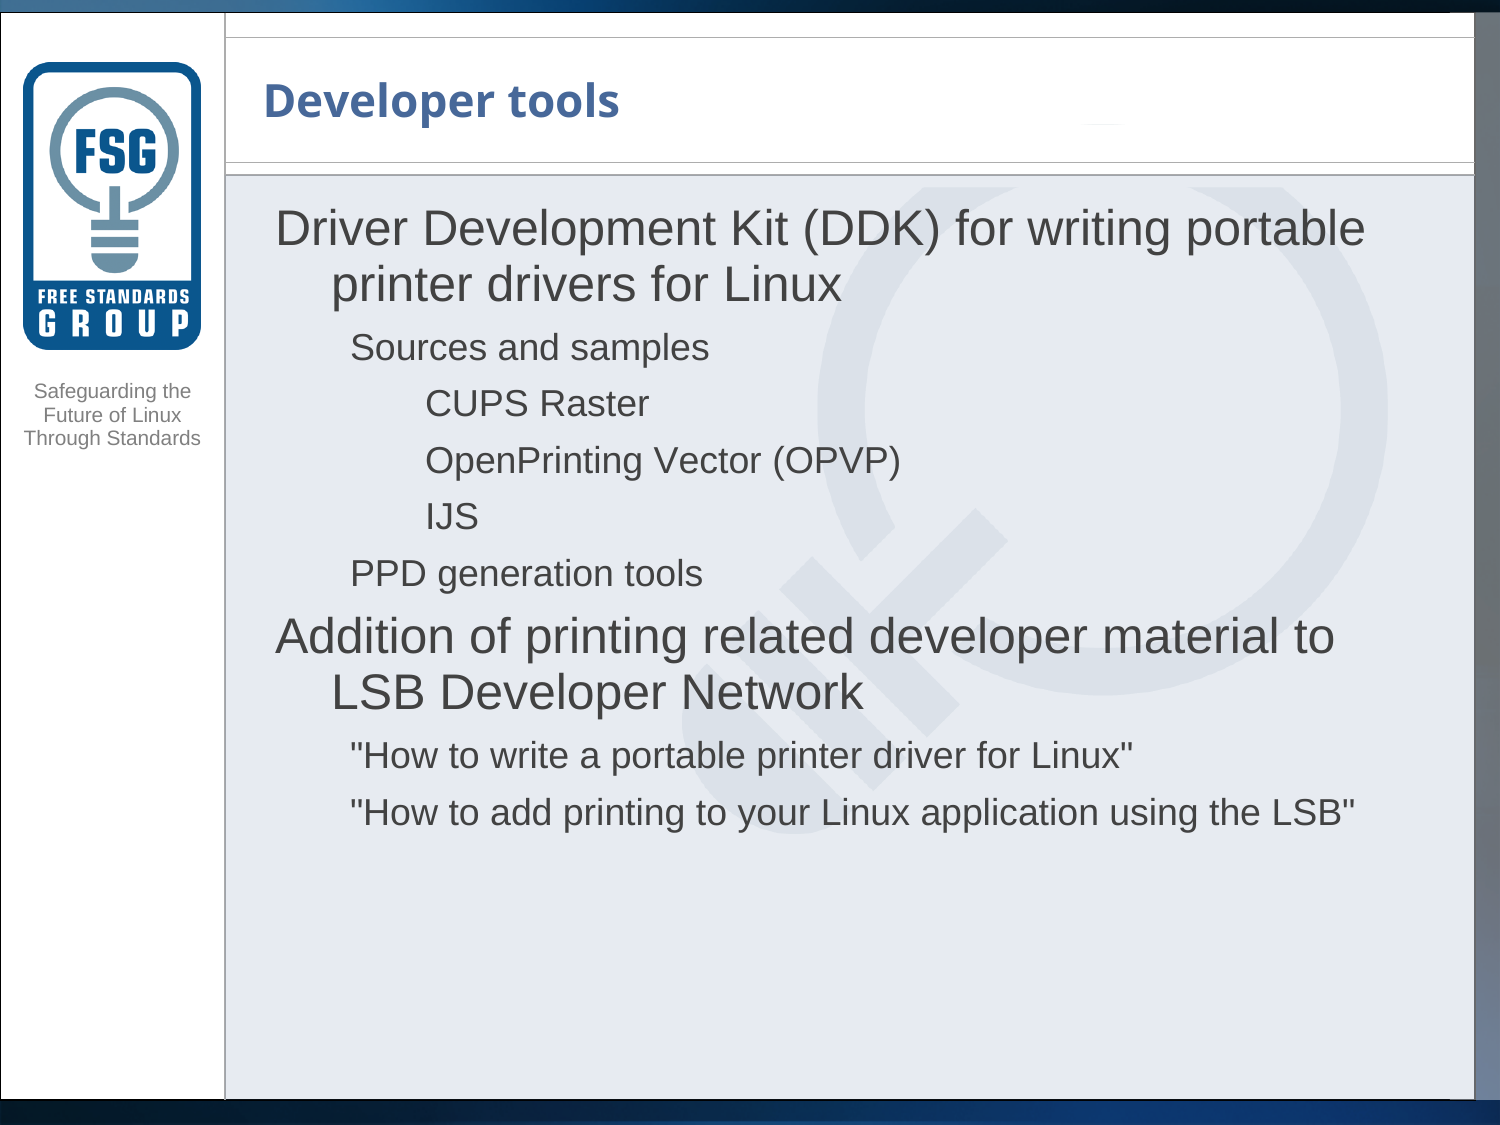

# Developer tools
Driver Development Kit (DDK) for writing portable printer drivers for Linux
Sources and samples
CUPS Raster
OpenPrinting Vector (OPVP)
IJS
PPD generation tools
Addition of printing related developer material to LSB Developer Network
"How to write a portable printer driver for Linux"
"How to add printing to your Linux application using the LSB"